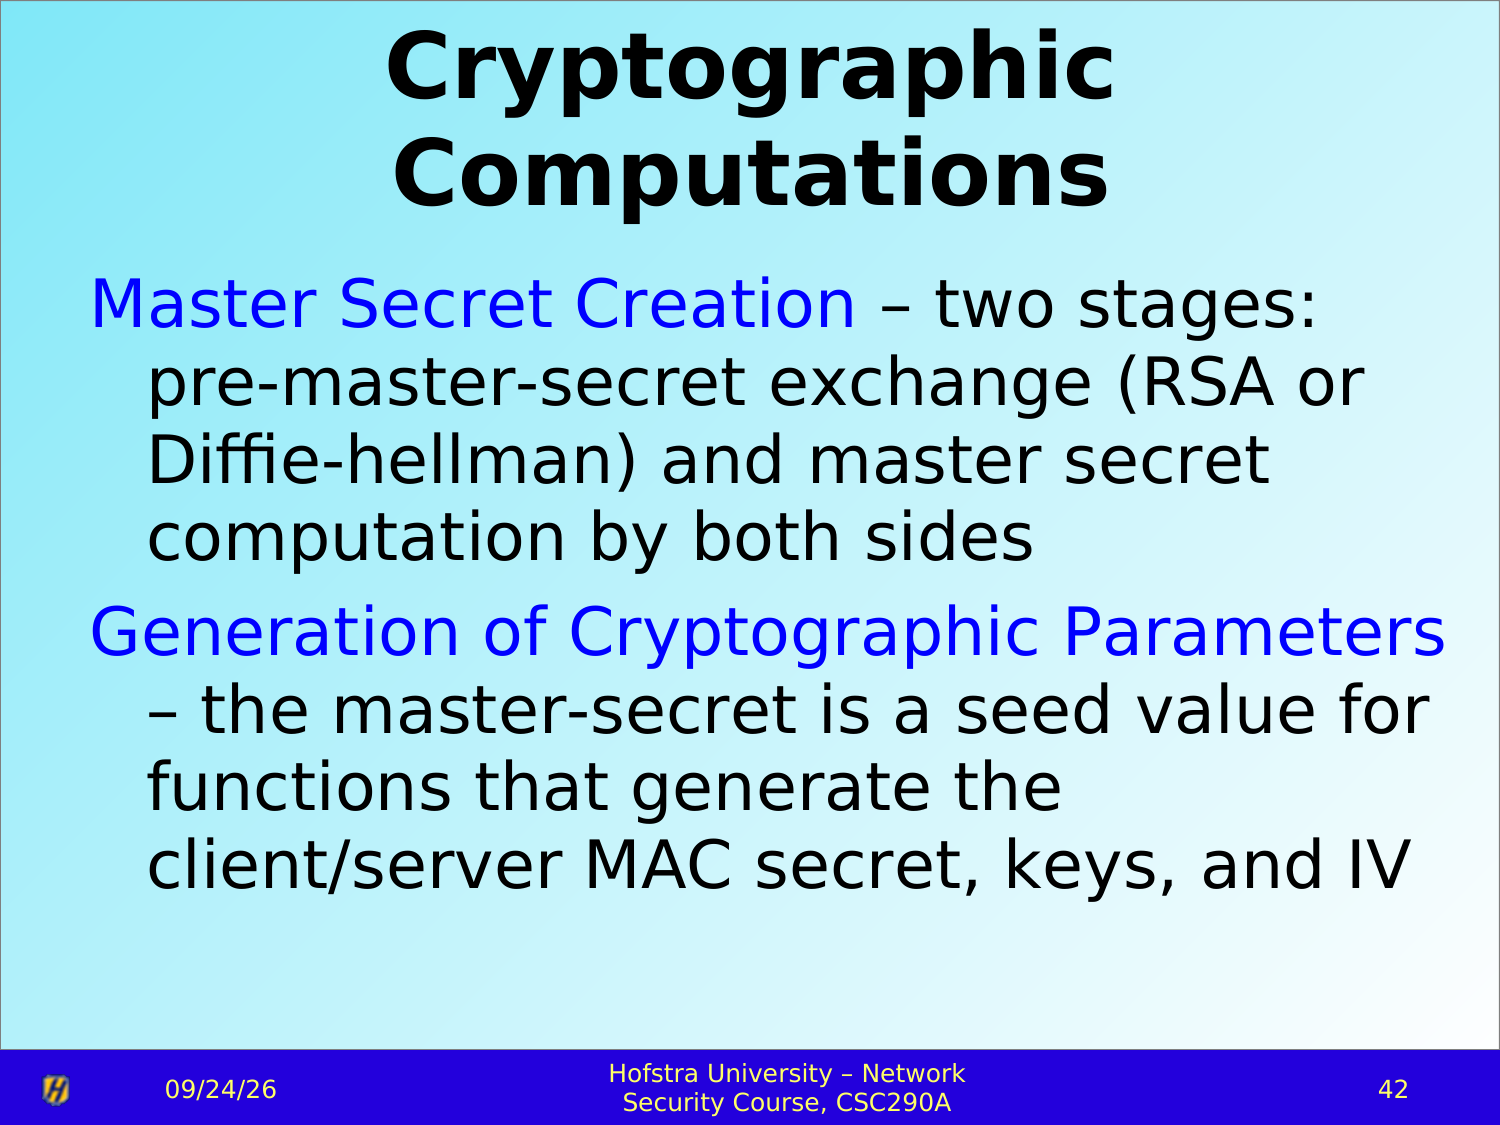

# Cryptographic Computations
Master Secret Creation – two stages: pre-master-secret exchange (RSA or Diffie-hellman) and master secret computation by both sides
Generation of Cryptographic Parameters – the master-secret is a seed value for functions that generate the client/server MAC secret, keys, and IV
42